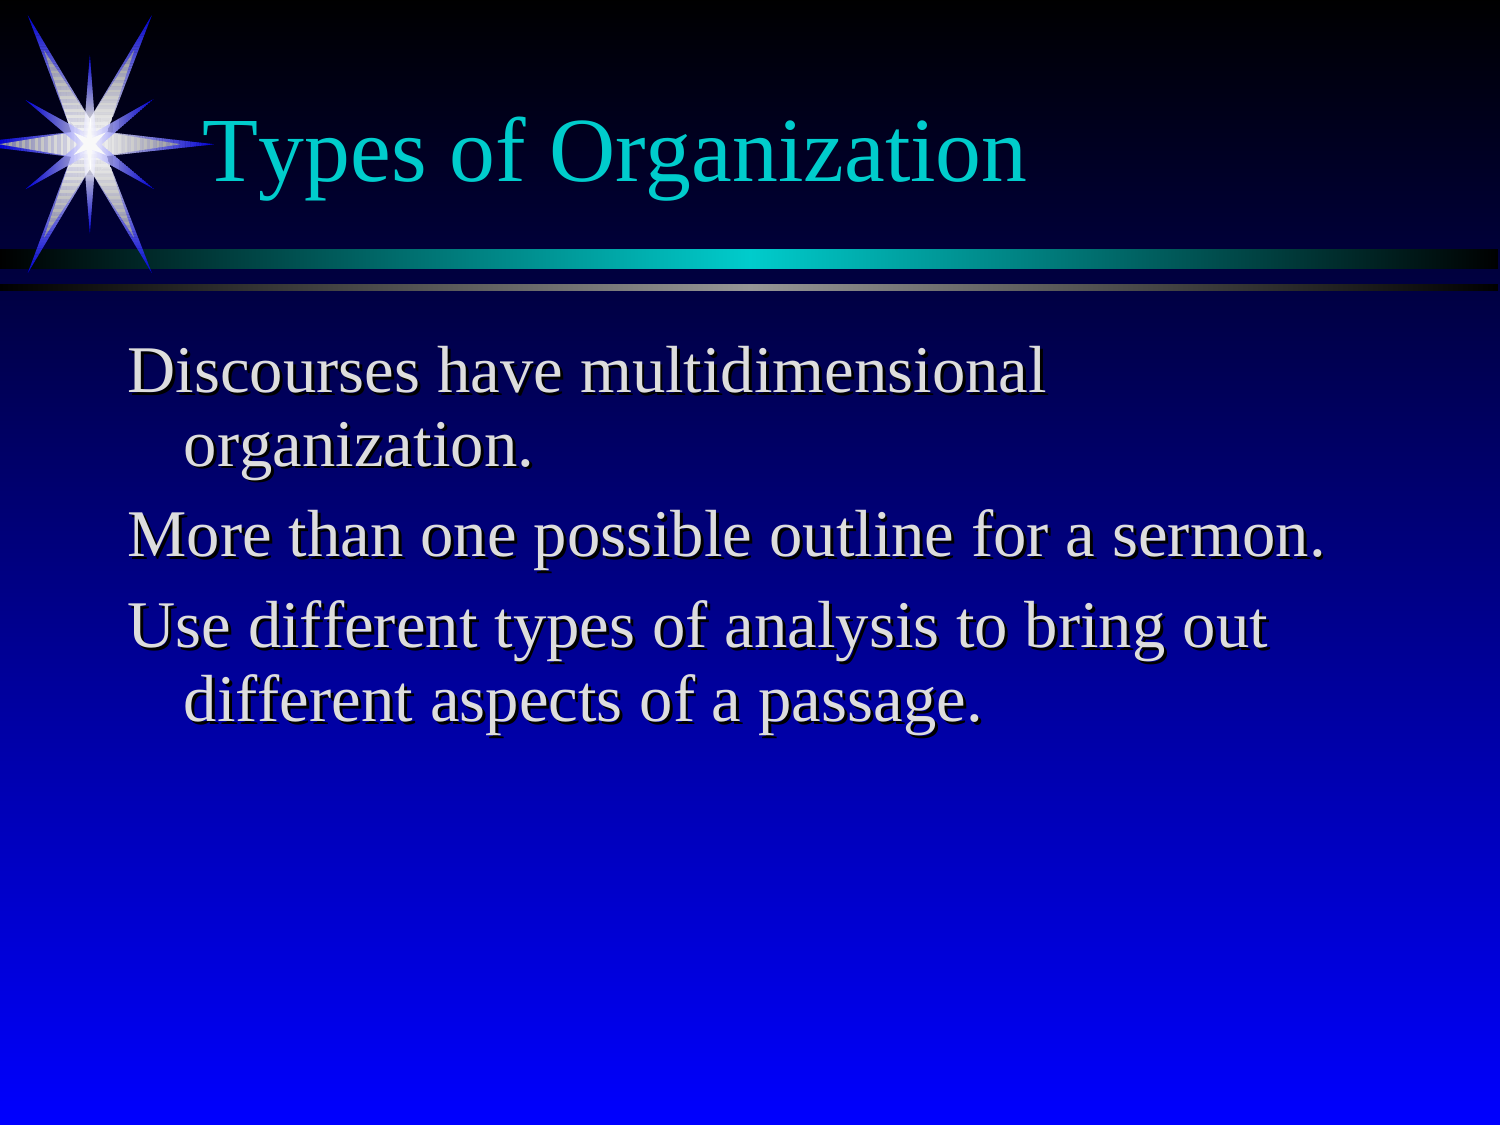

# Types of Organization
Discourses have multidimensional organization.
More than one possible outline for a sermon.
Use different types of analysis to bring out different aspects of a passage.